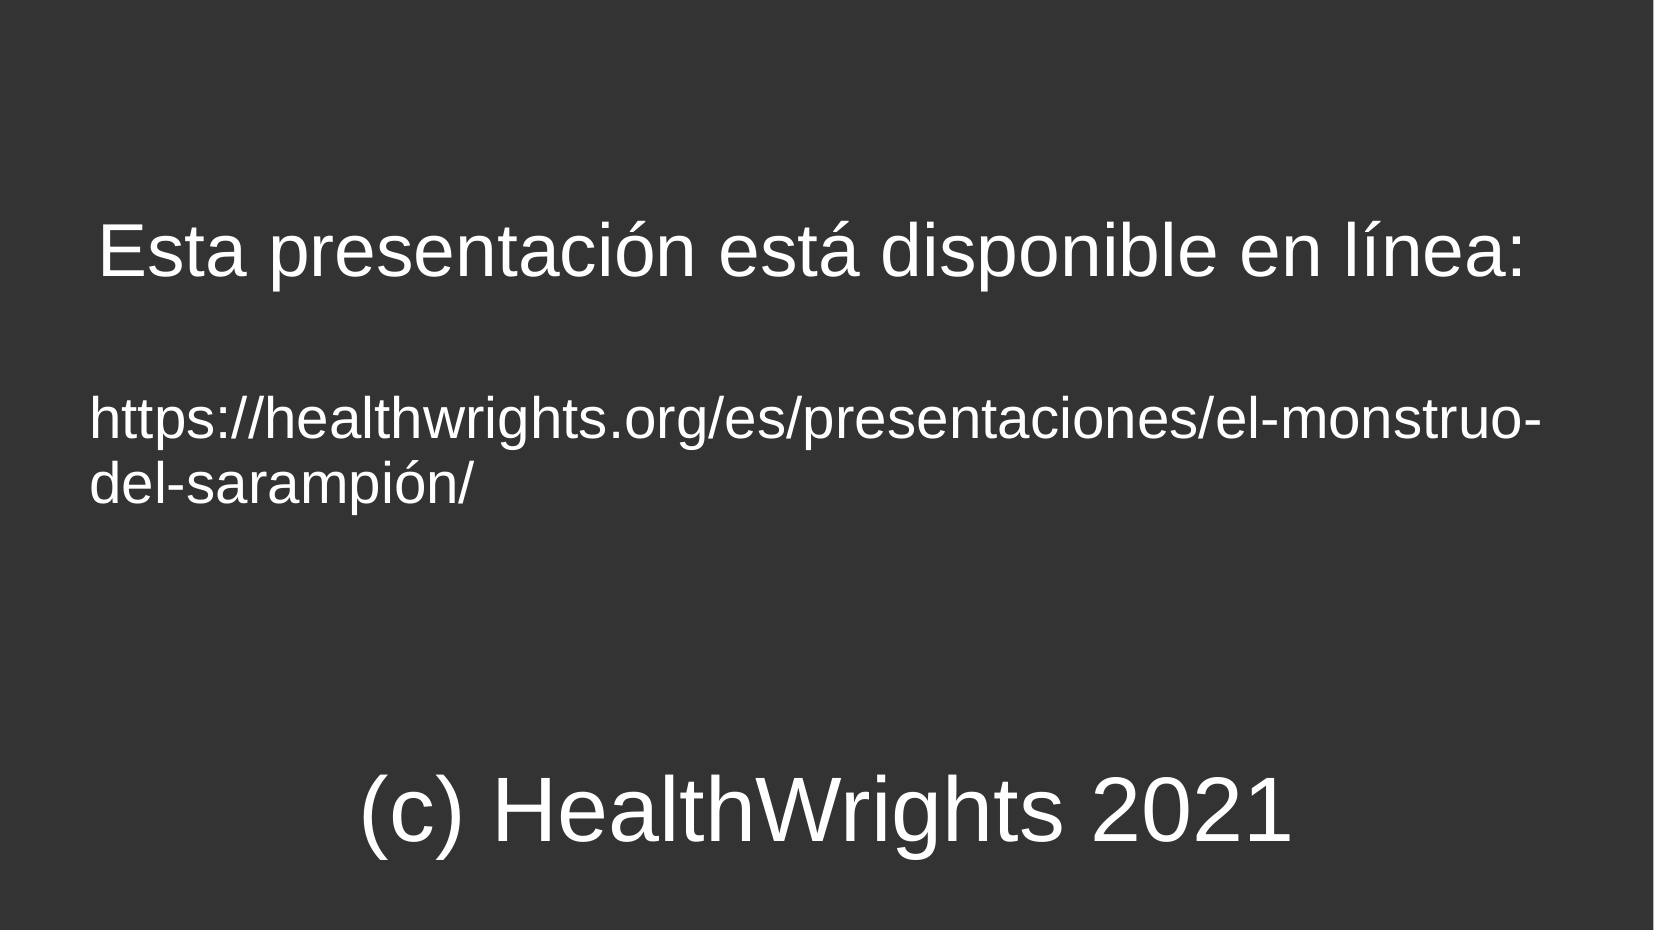

Esta presentación está disponible en línea:
https://healthwrights.org/es/presentaciones/el-monstruo-del-sarampión/
# (c) HealthWrights 2021